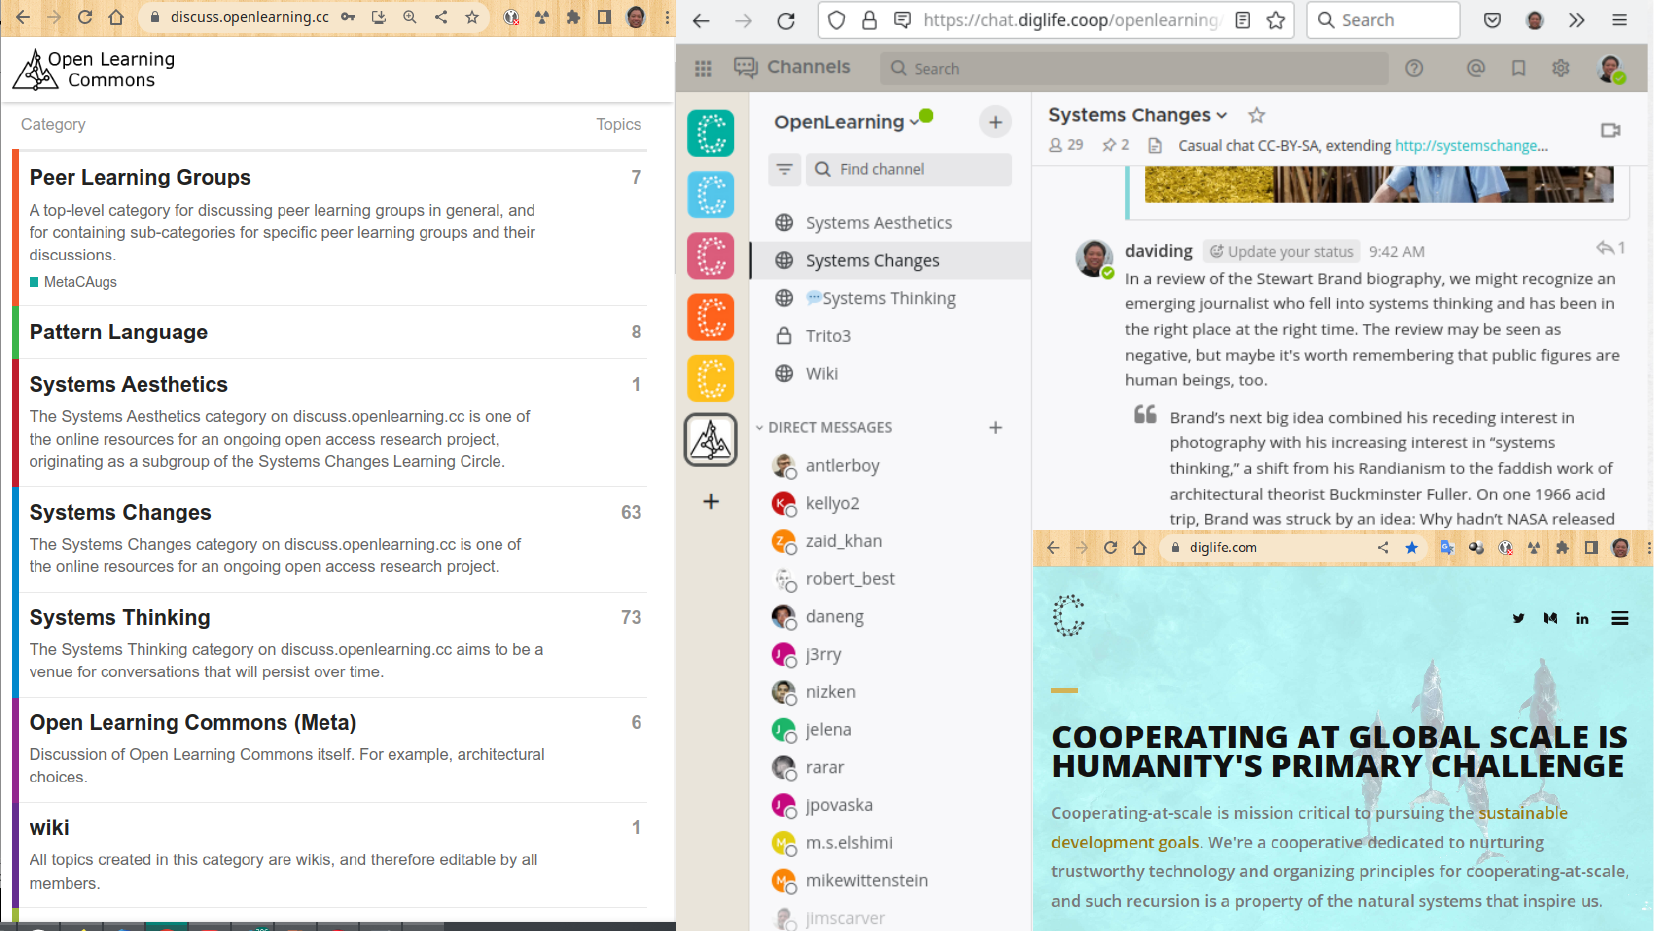

#
Knowing Better via Systems Thinking
October 2022